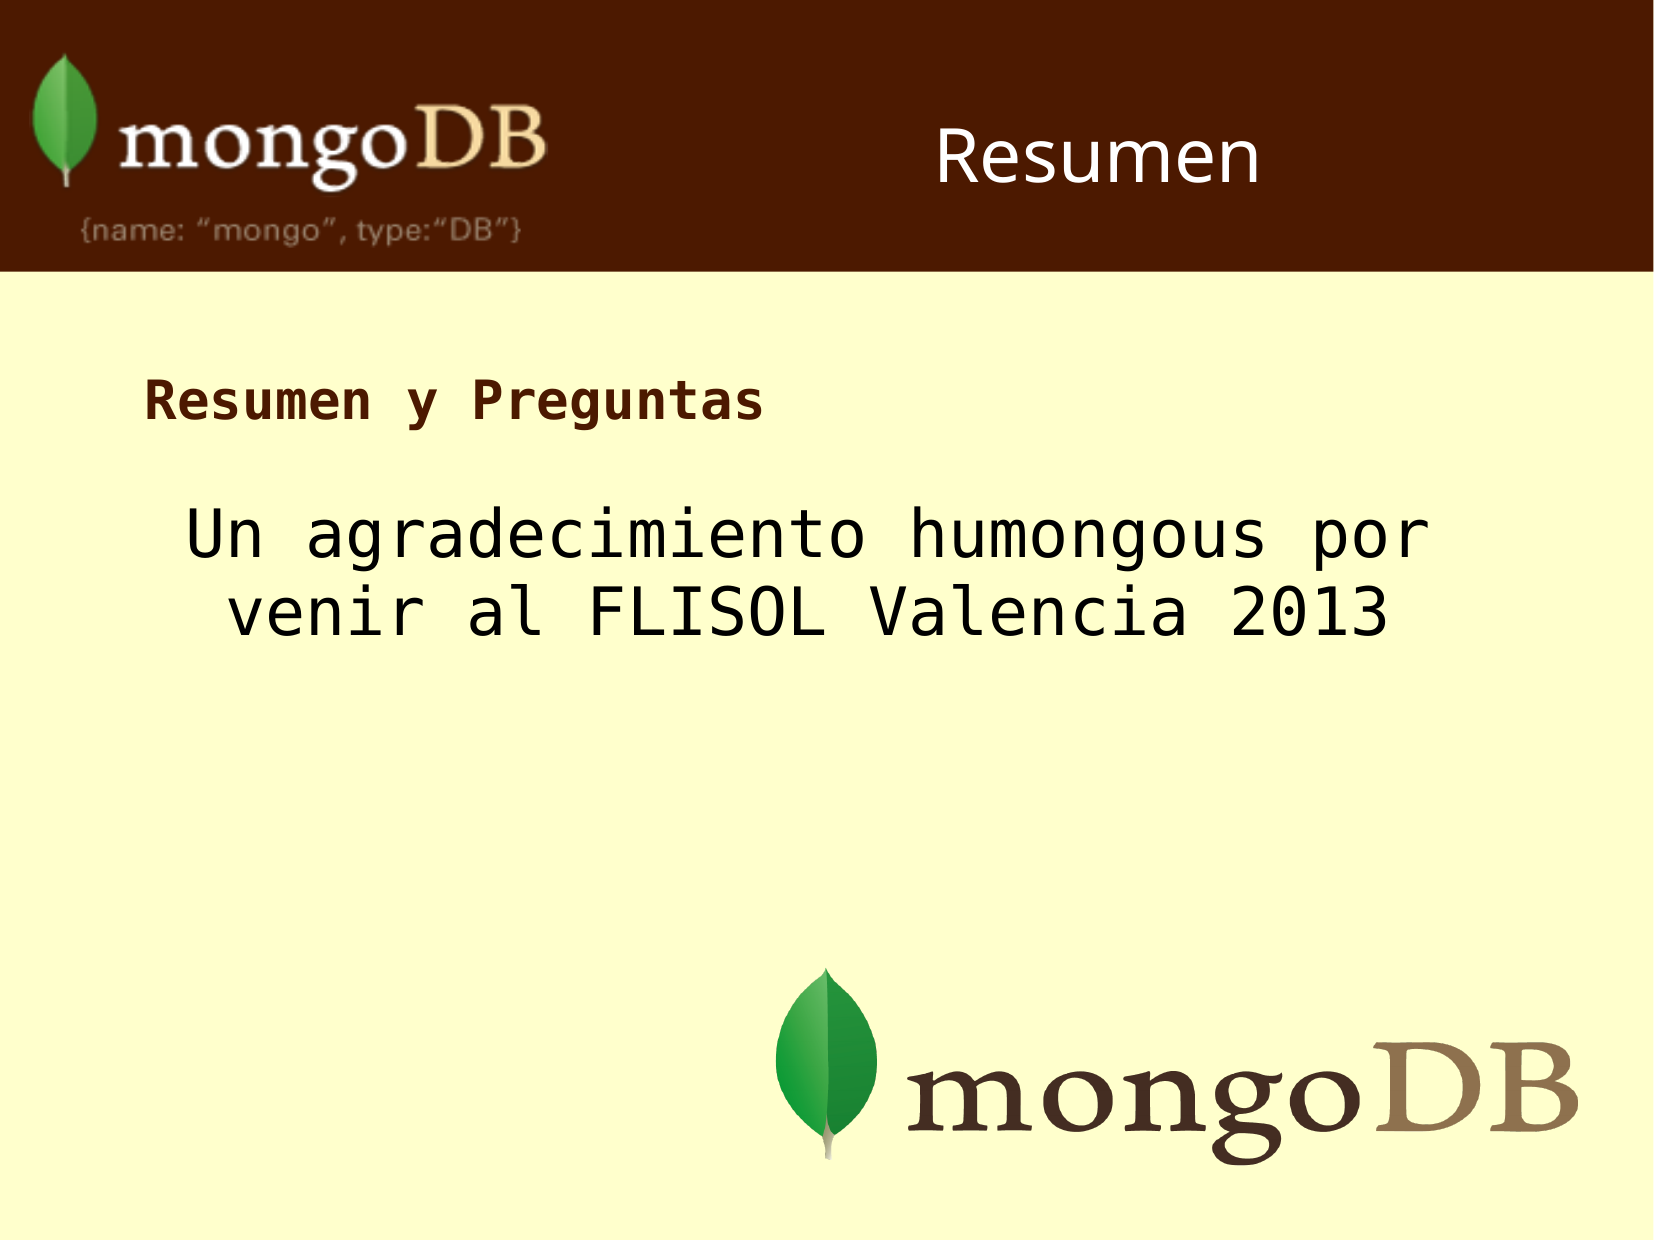

# Resumen
Resumen y Preguntas
Un agradecimiento humongous por venir al FLISOL Valencia 2013